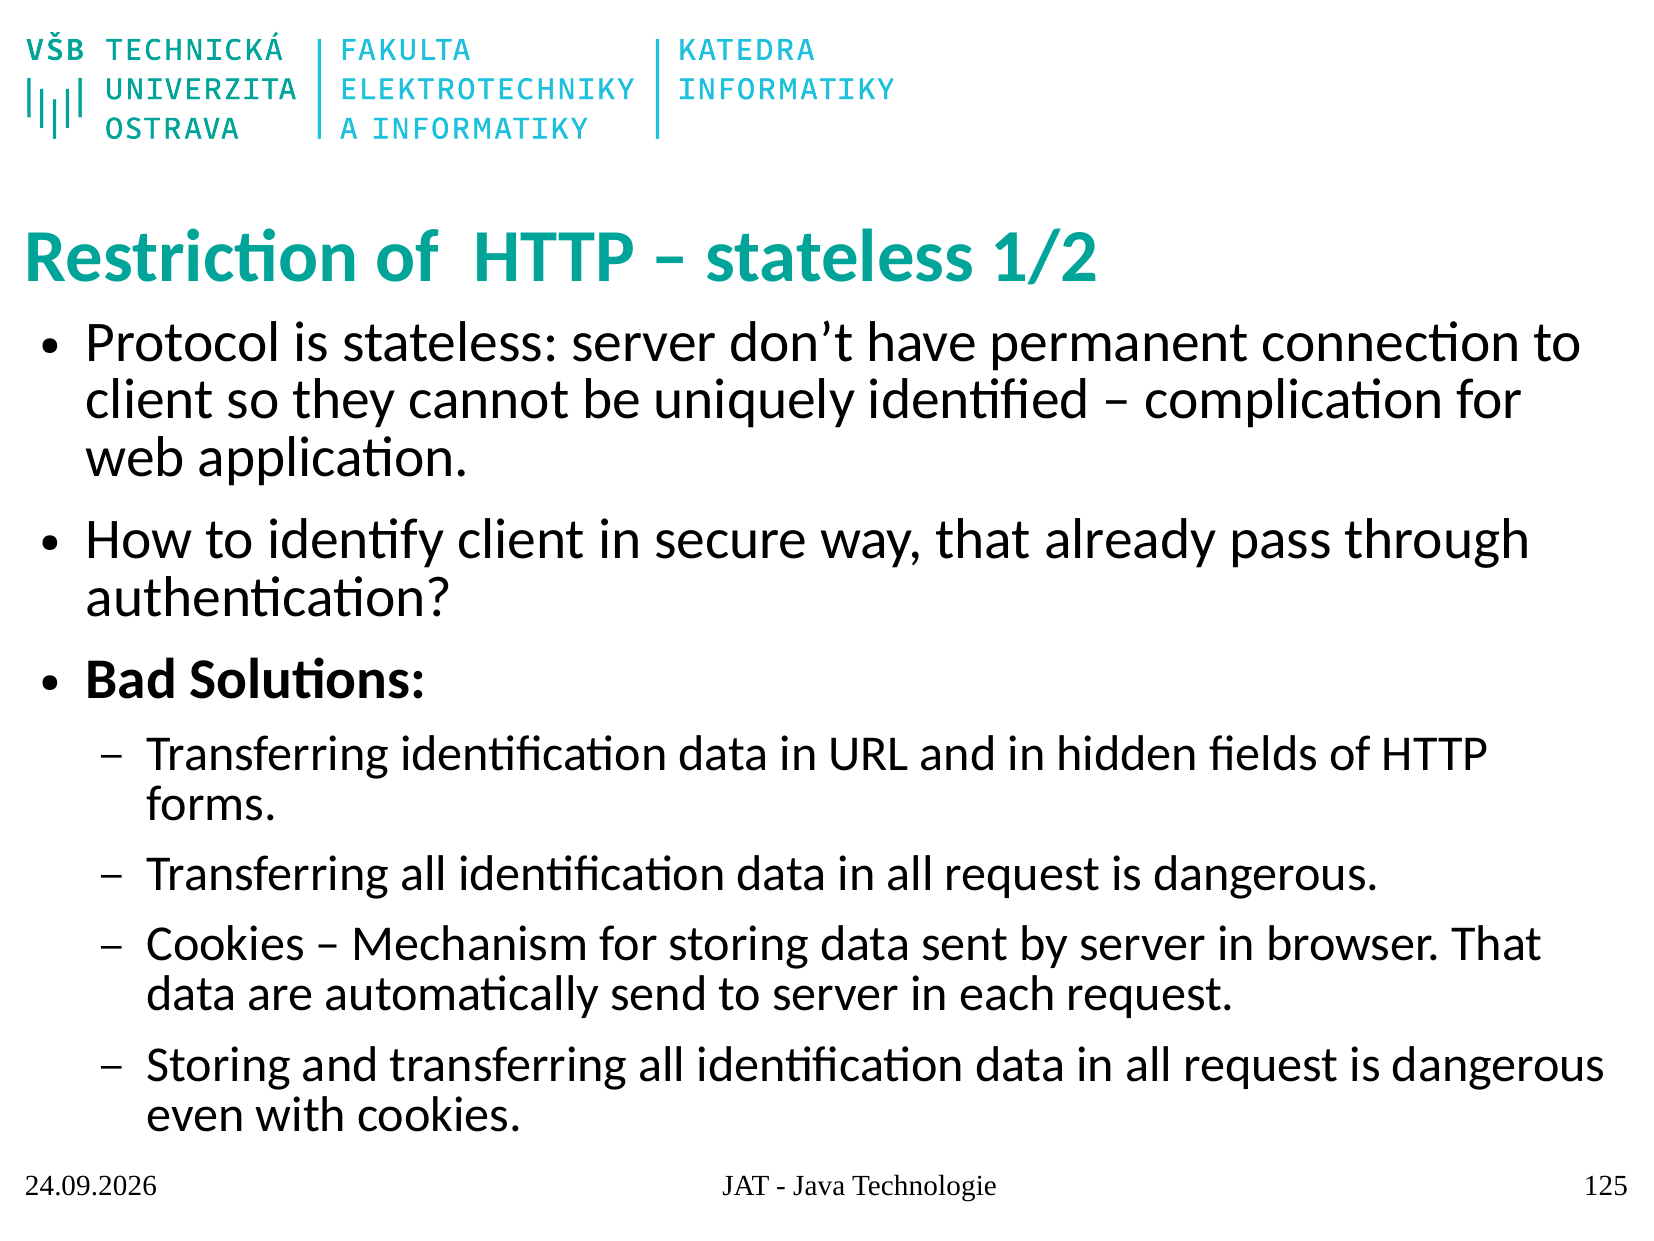

Restriction of HTTP – stateless 1/2
# Protocol is stateless: server don’t have permanent connection to client so they cannot be uniquely identified – complication for web application.
How to identify client in secure way, that already pass through authentication?
Bad Solutions:
Transferring identification data in URL and in hidden fields of HTTP forms.
Transferring all identification data in all request is dangerous.
Cookies – Mechanism for storing data sent by server in browser. That data are automatically send to server in each request.
Storing and transferring all identification data in all request is dangerous even with cookies.
JAT - Java Technologie
125